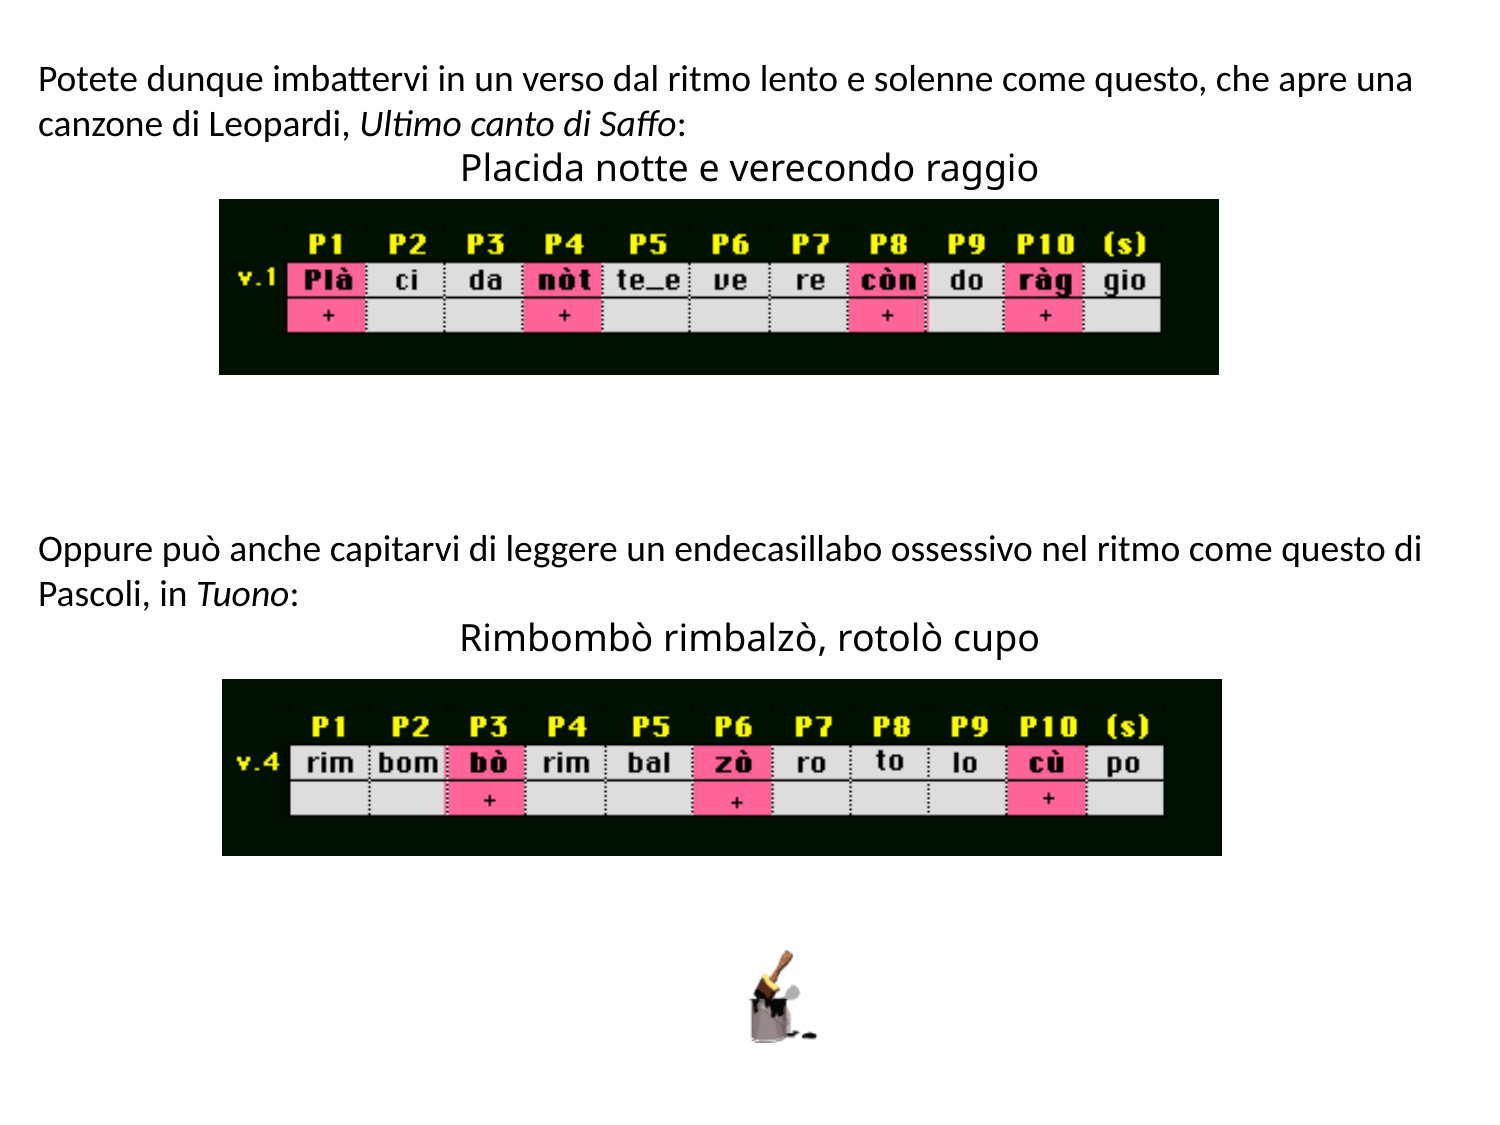

Potete dunque imbattervi in un verso dal ritmo lento e solenne come questo, che apre una canzone di Leopardi, Ultimo canto di Saffo:
Placida notte e verecondo raggio
Oppure può anche capitarvi di leggere un endecasillabo ossessivo nel ritmo come questo di Pascoli, in Tuono:
Rimbombò rimbalzò, rotolò cupo